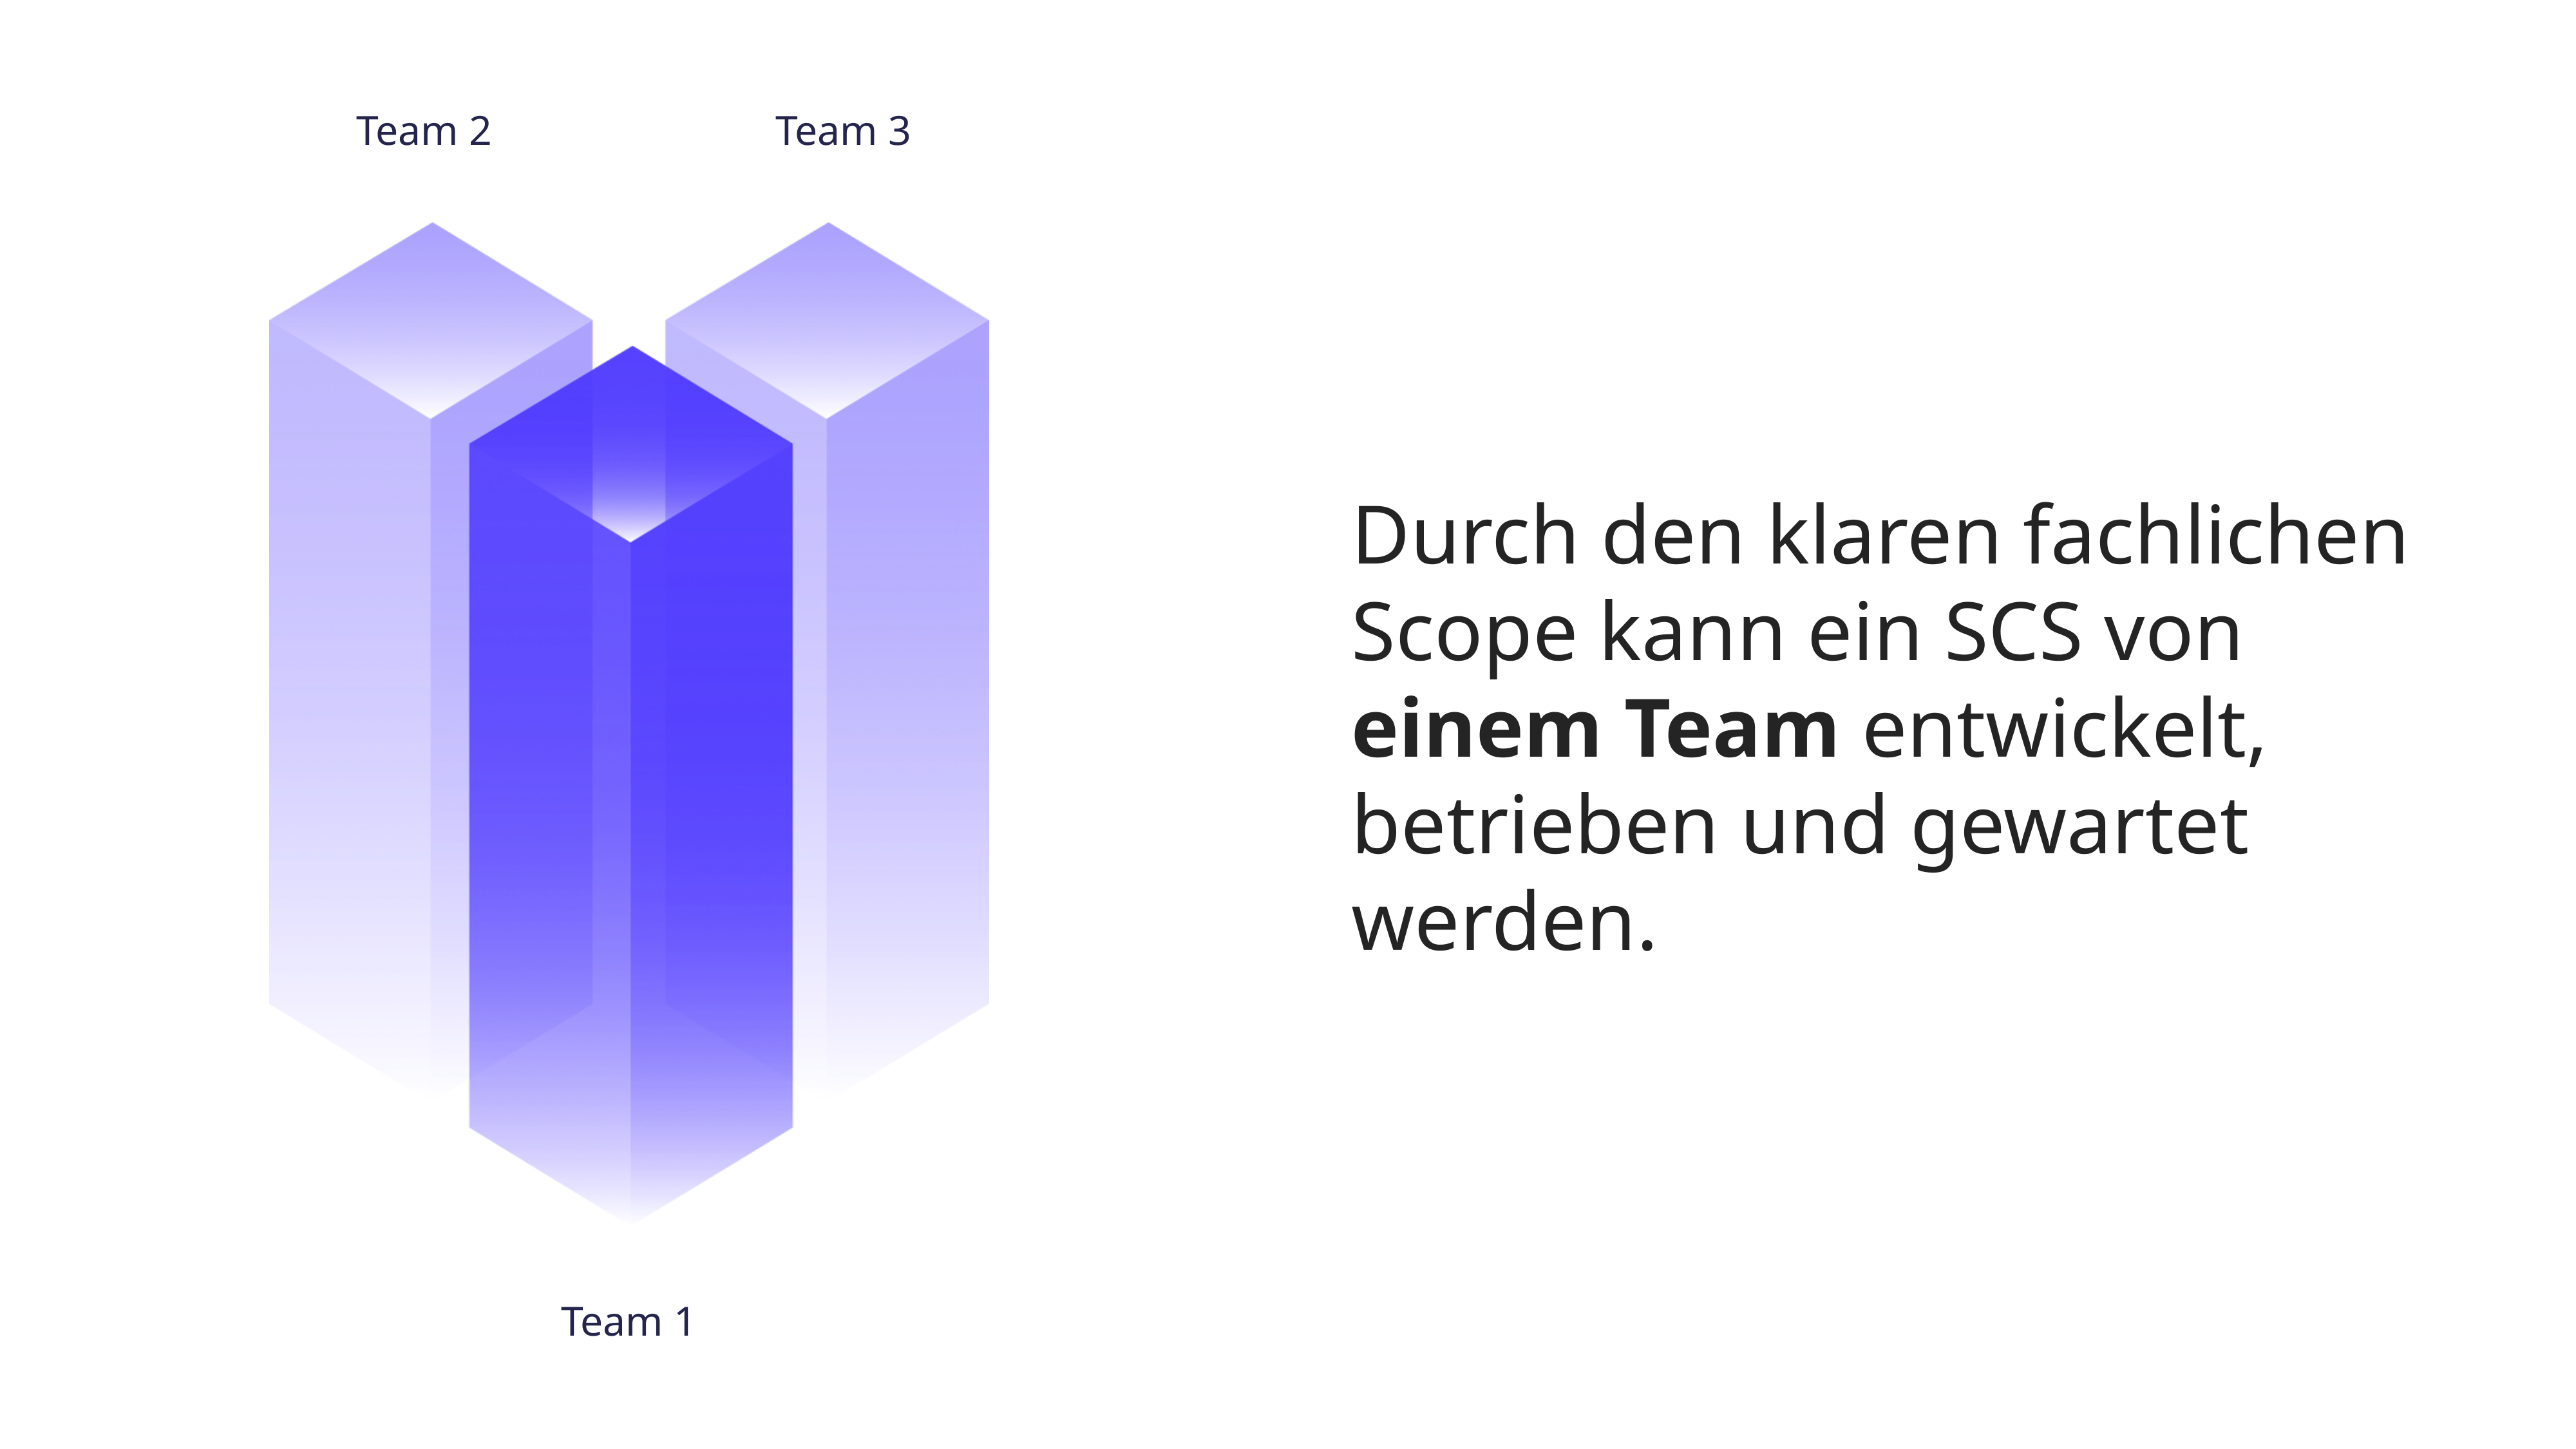

Team 2
Team 3
# Durch den klaren fachlichen Scope kann ein SCS von einem Team entwickelt, betrieben und gewartet werden.
Team 1